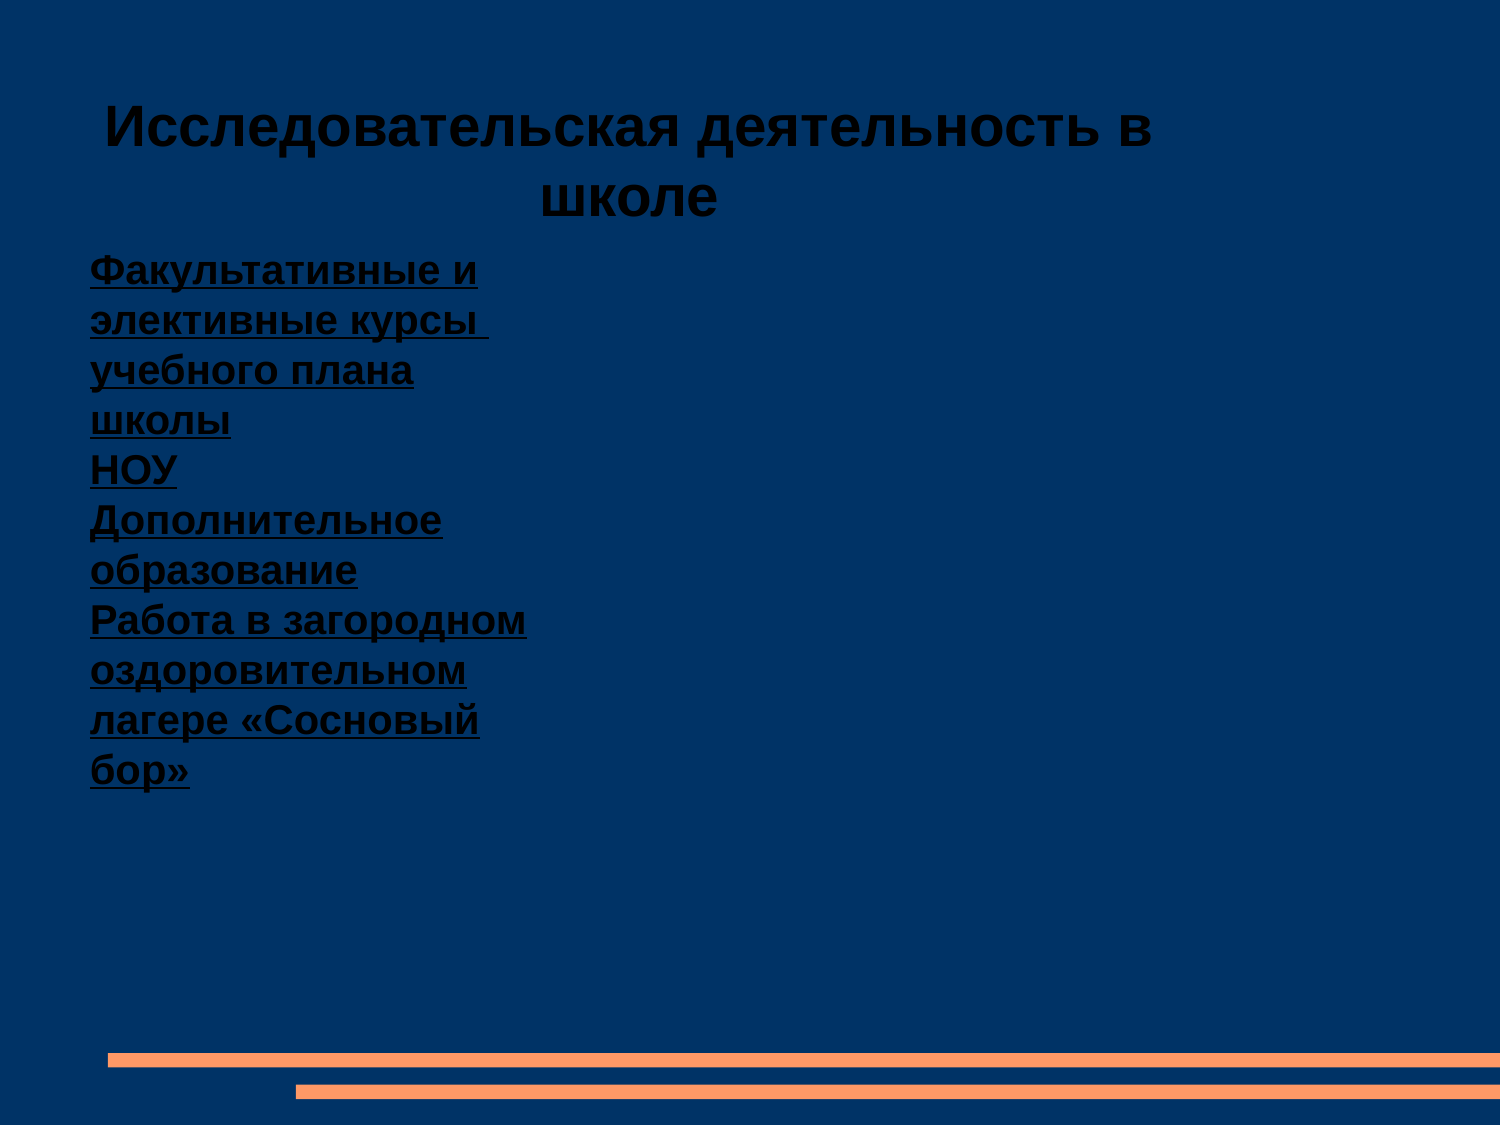

Исследовательская деятельность в школе
Факультативные и элективные курсы учебного плана школы
НОУ
Дополнительное образование
Работа в загородном оздоровительном лагере «Сосновый бор»